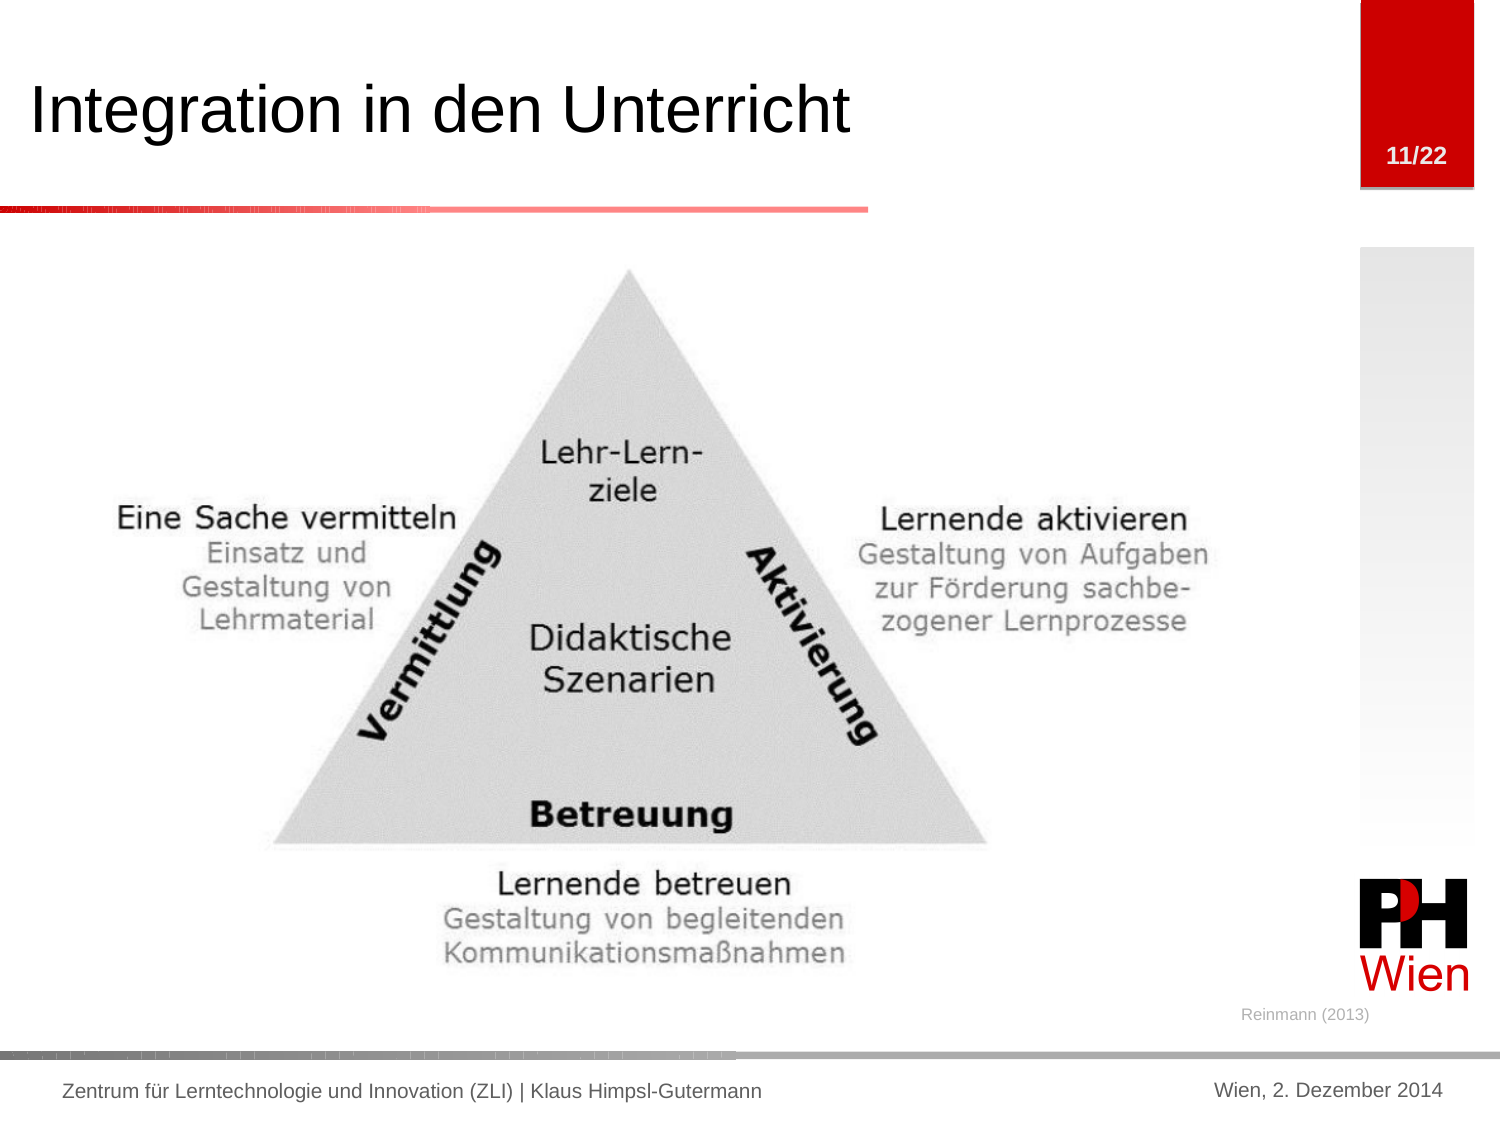

# Integration in den Unterricht
11
Reinmann (2013)
Wien, 2. Dezember 2014